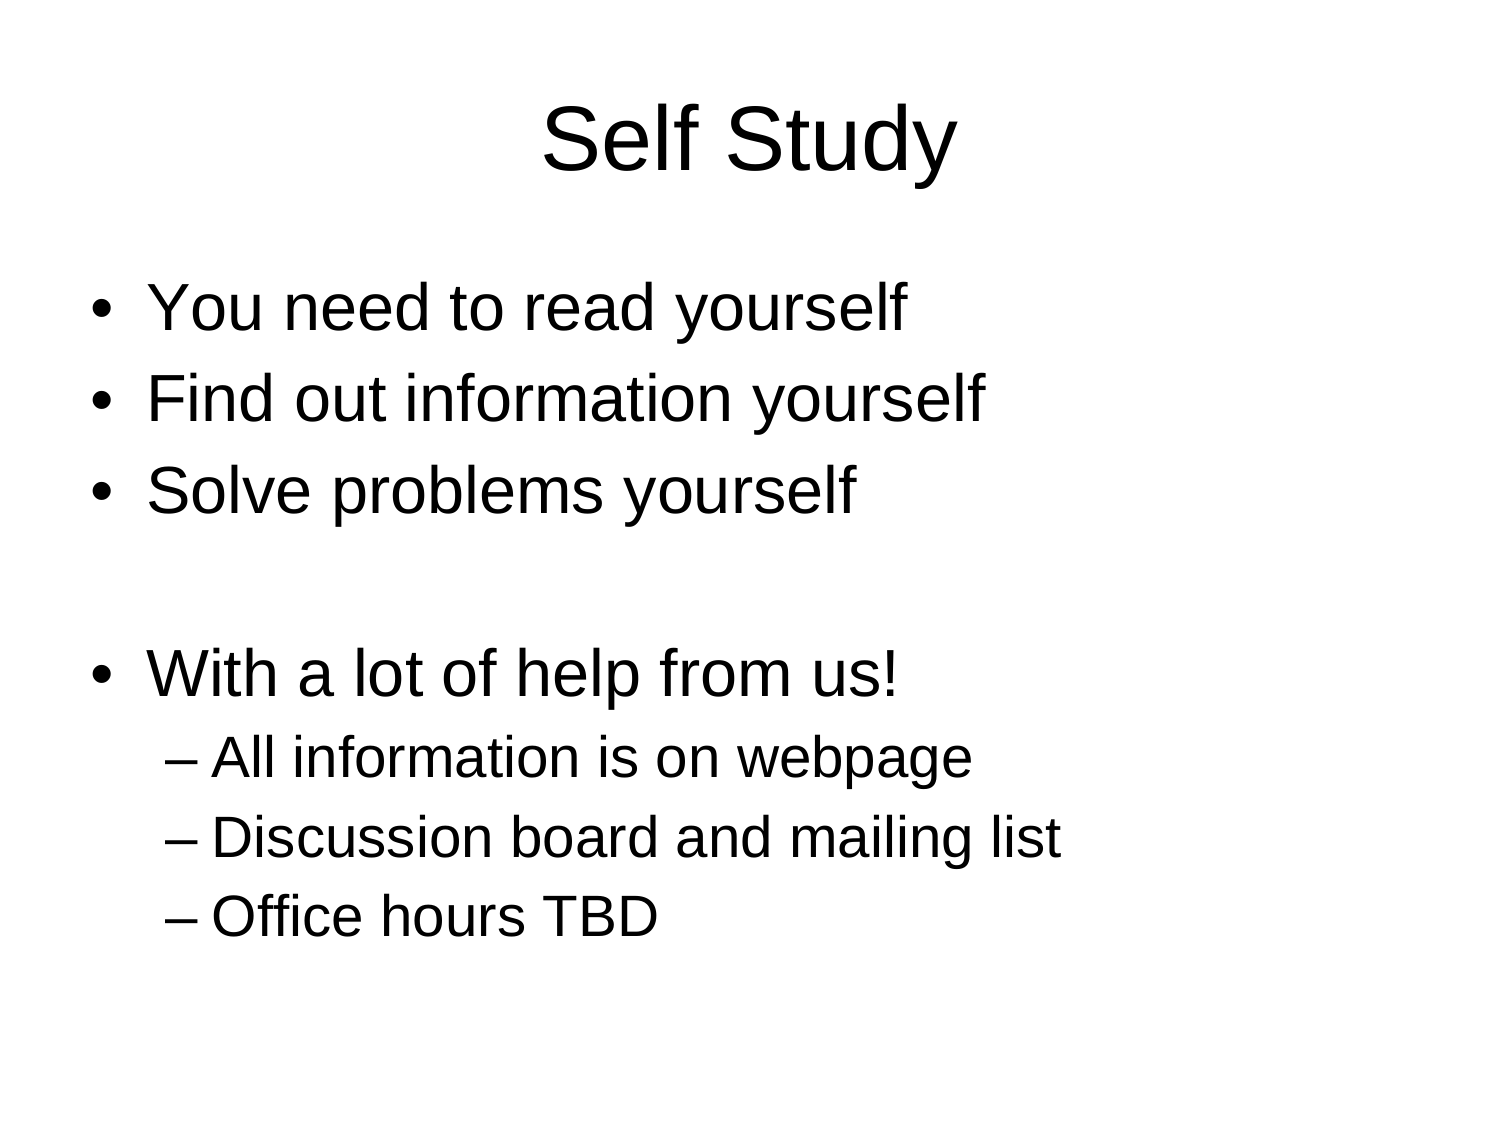

# Self Study
You need to read yourself
Find out information yourself
Solve problems yourself
With a lot of help from us!
All information is on webpage
Discussion board and mailing list
Office hours TBD